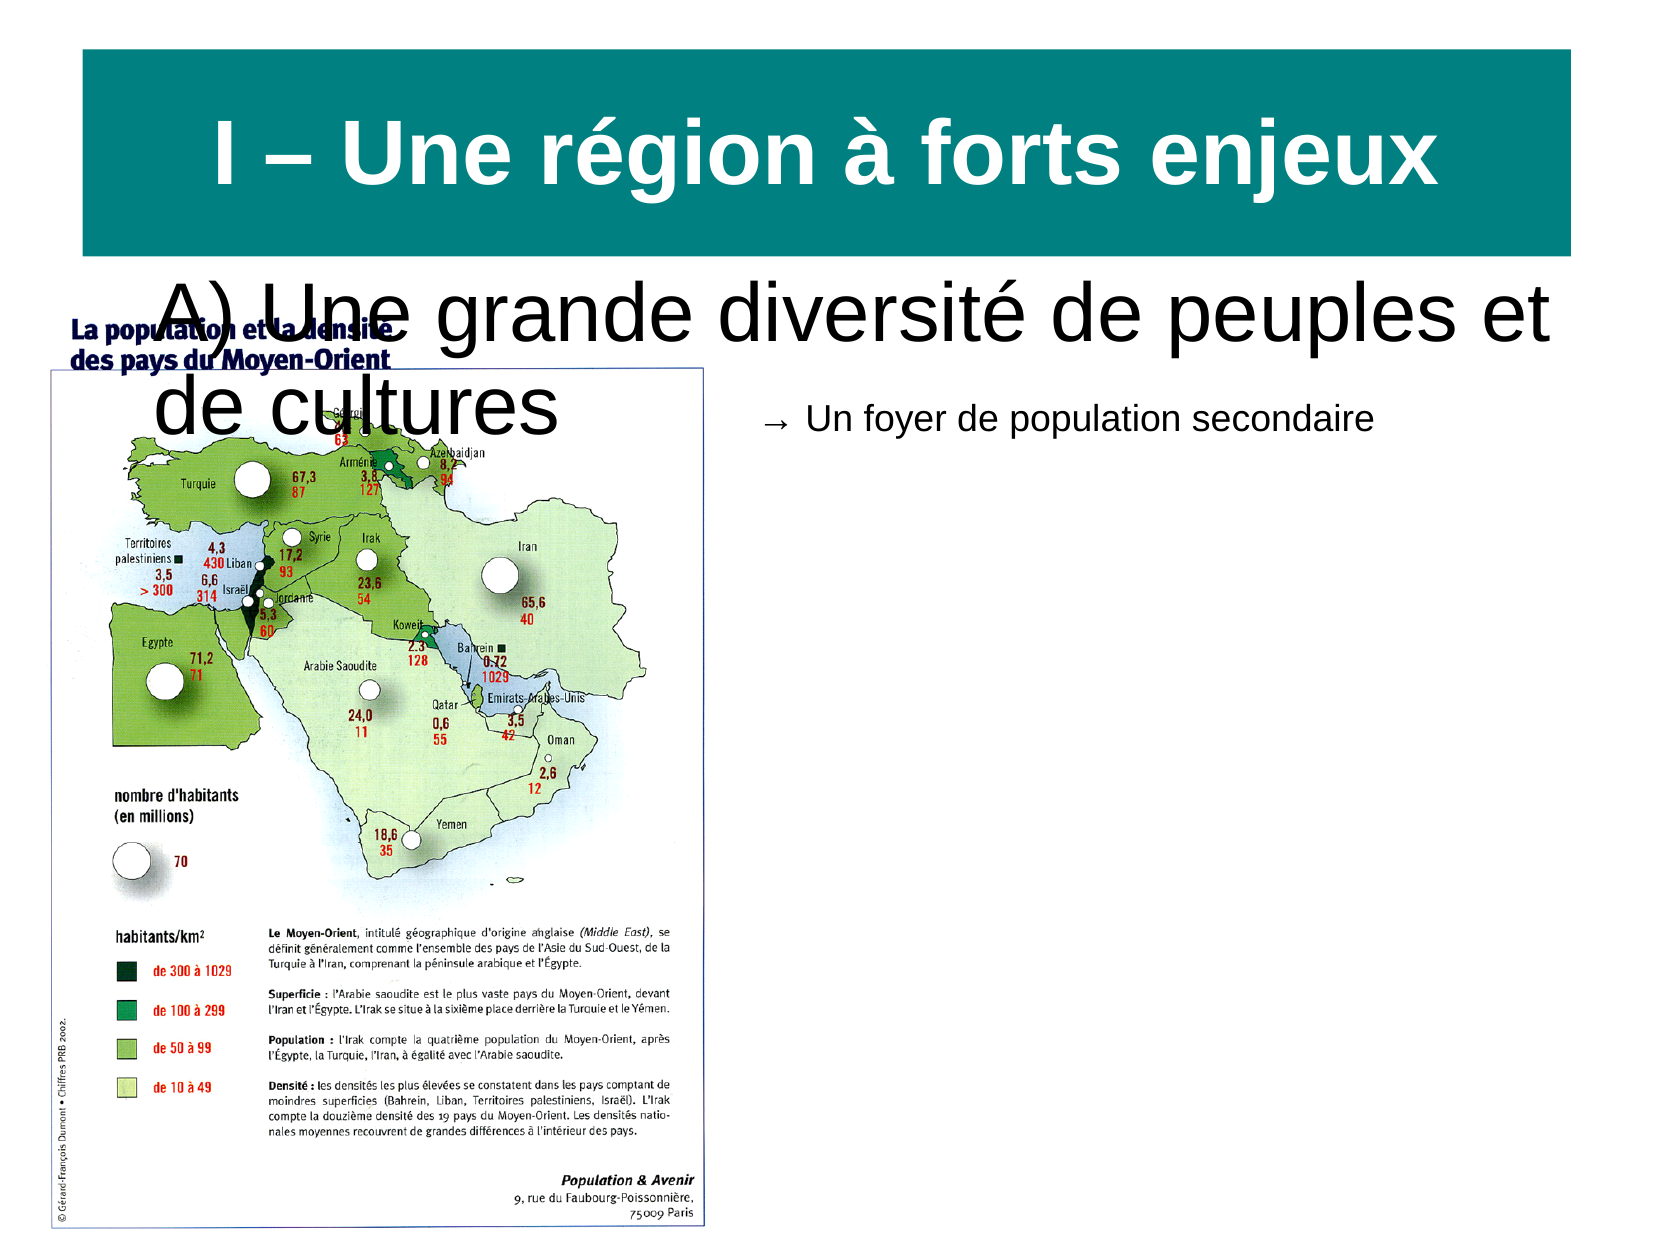

# I – Une région à forts enjeux
A) Une grande diversité de peuples et de cultures
→ Un foyer de population secondaire